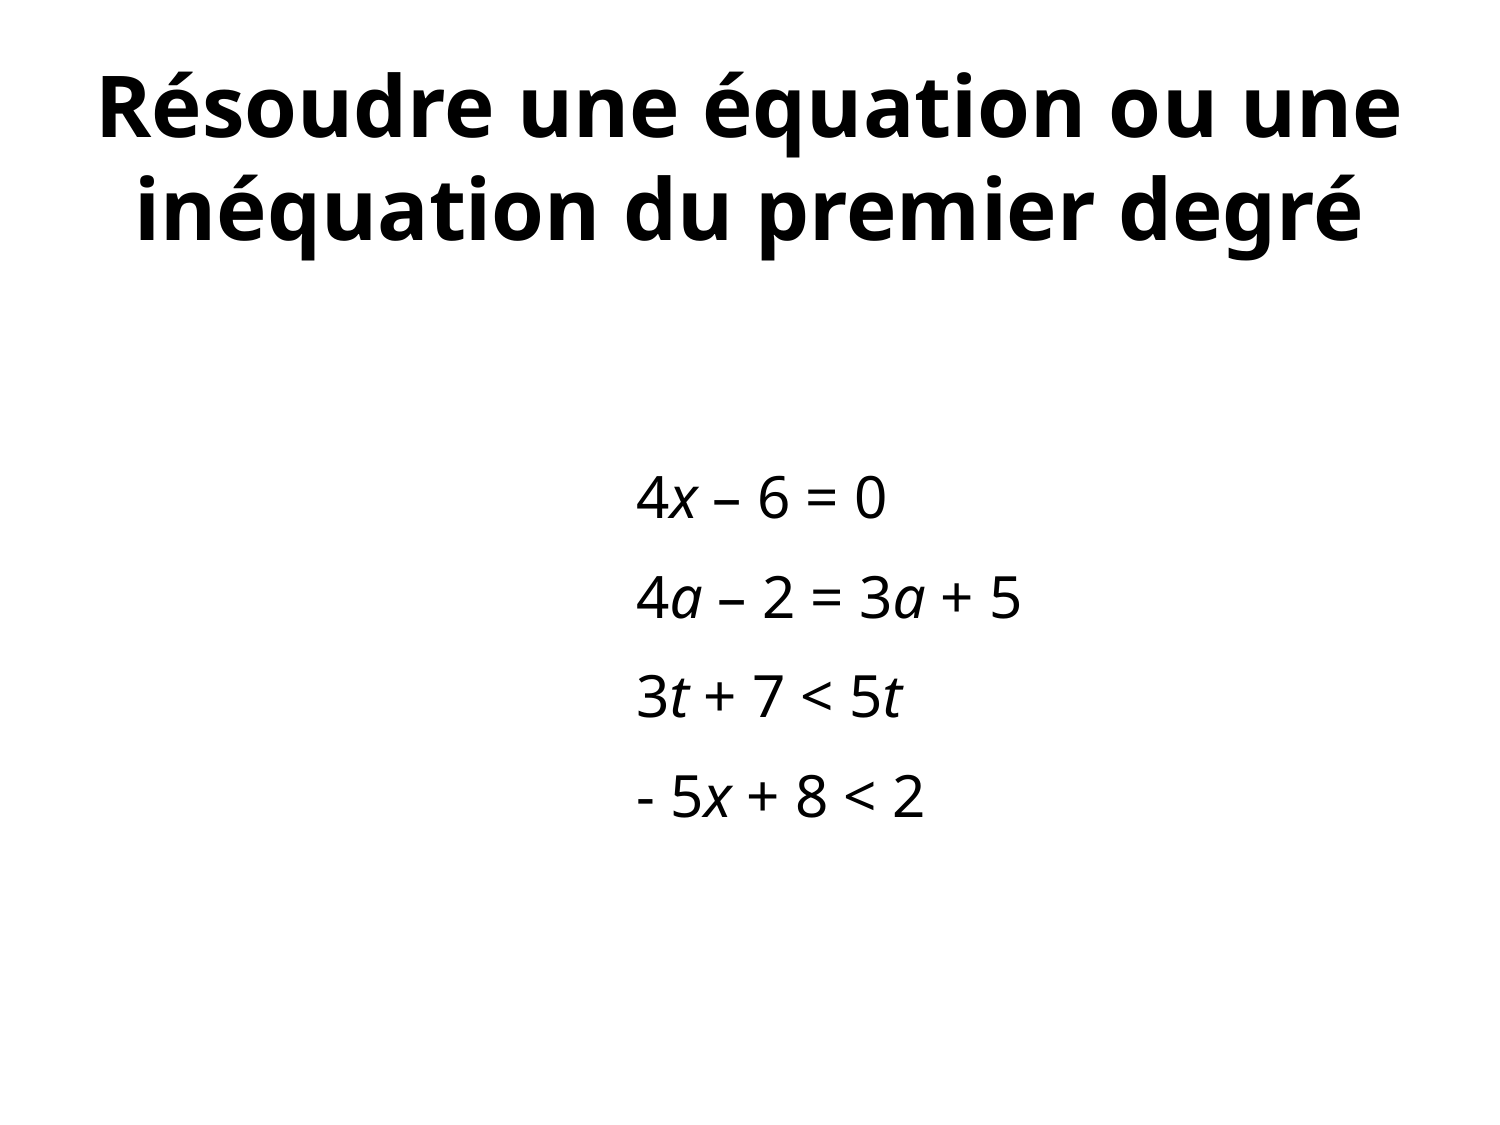

# Résoudre une équation ou une inéquation du premier degré
4x – 6 = 0
4a – 2 = 3a + 5
3t + 7 < 5t
- 5x + 8 < 2